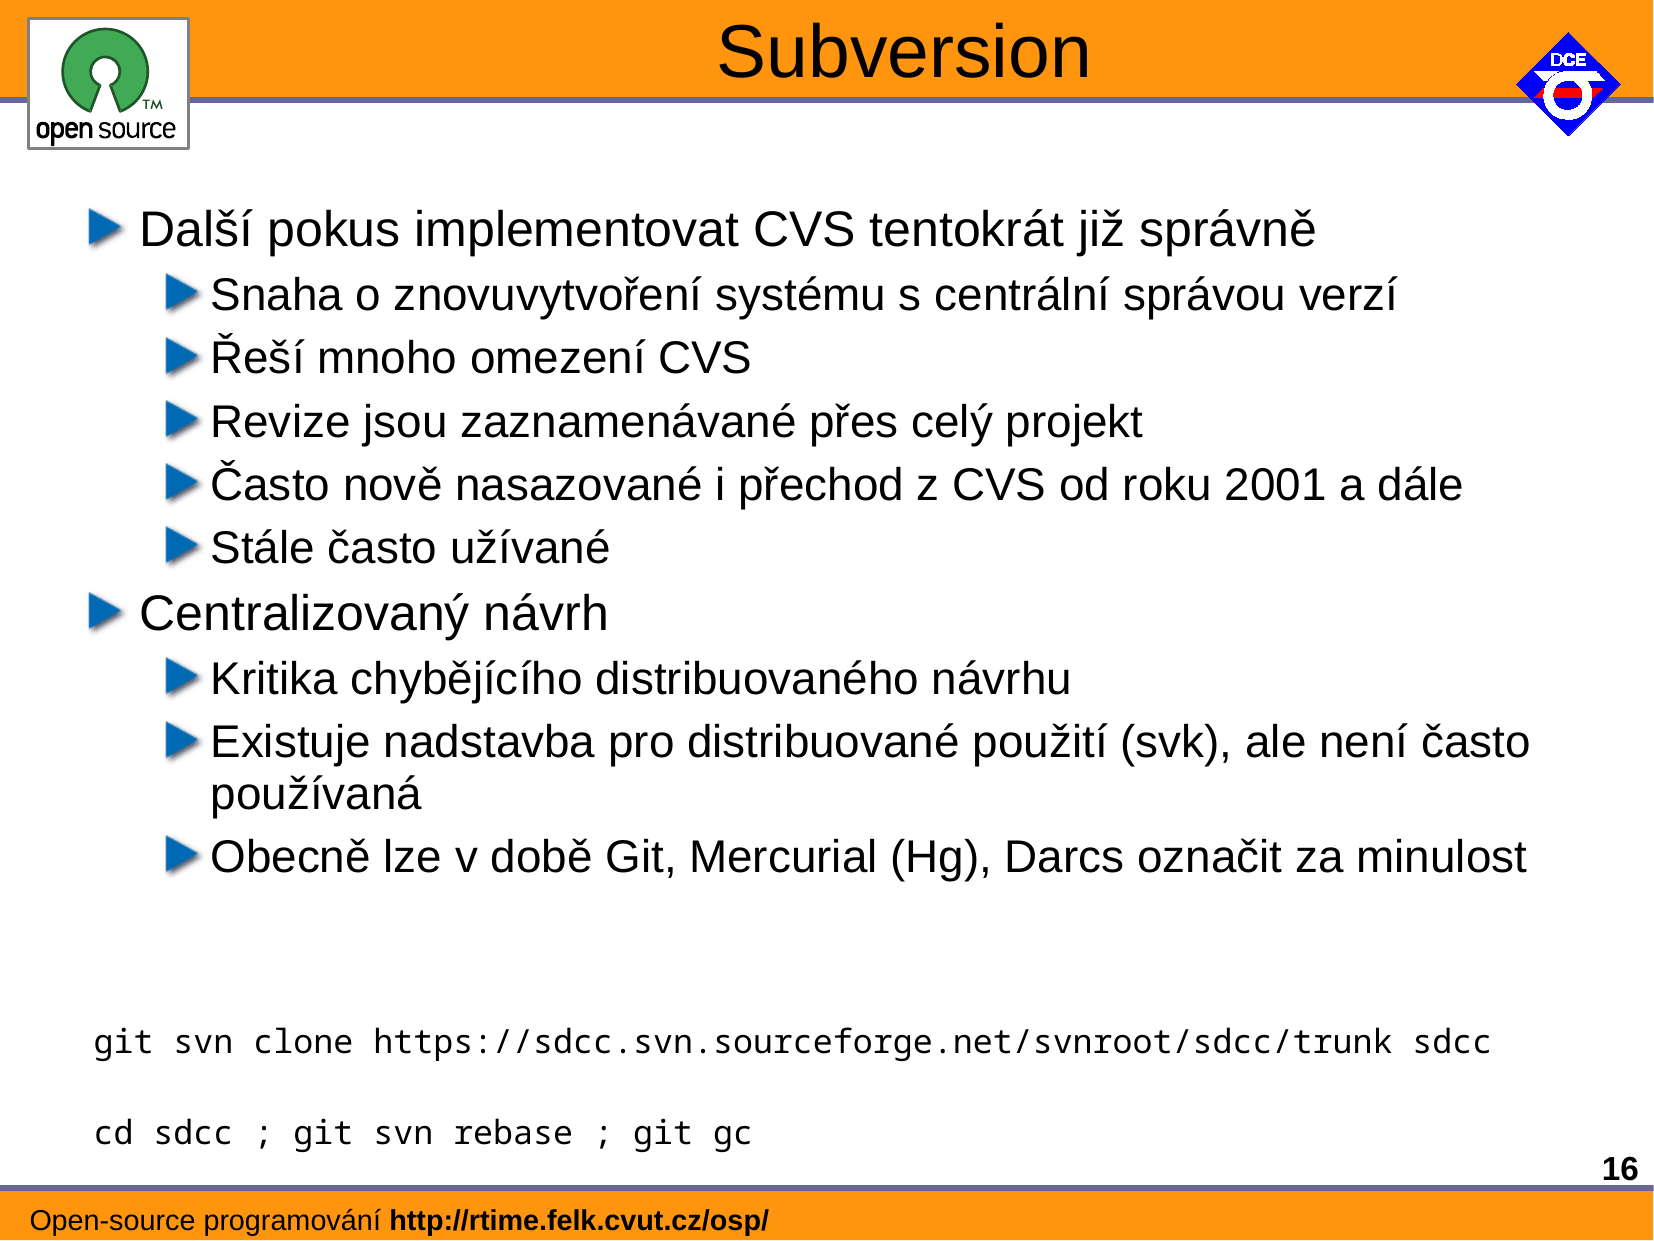

# Subversion
Další pokus implementovat CVS tentokrát již správně
Snaha o znovuvytvoření systému s centrální správou verzí
Řeší mnoho omezení CVS
Revize jsou zaznamenávané přes celý projekt
Často nově nasazované i přechod z CVS od roku 2001 a dále
Stále často užívané
Centralizovaný návrh
Kritika chybějícího distribuovaného návrhu
Existuje nadstavba pro distribuované použití (svk), ale není často používaná
Obecně lze v době Git, Mercurial (Hg), Darcs označit za minulost
git svn clone https://sdcc.svn.sourceforge.net/svnroot/sdcc/trunk sdcc
cd sdcc ; git svn rebase ; git gc